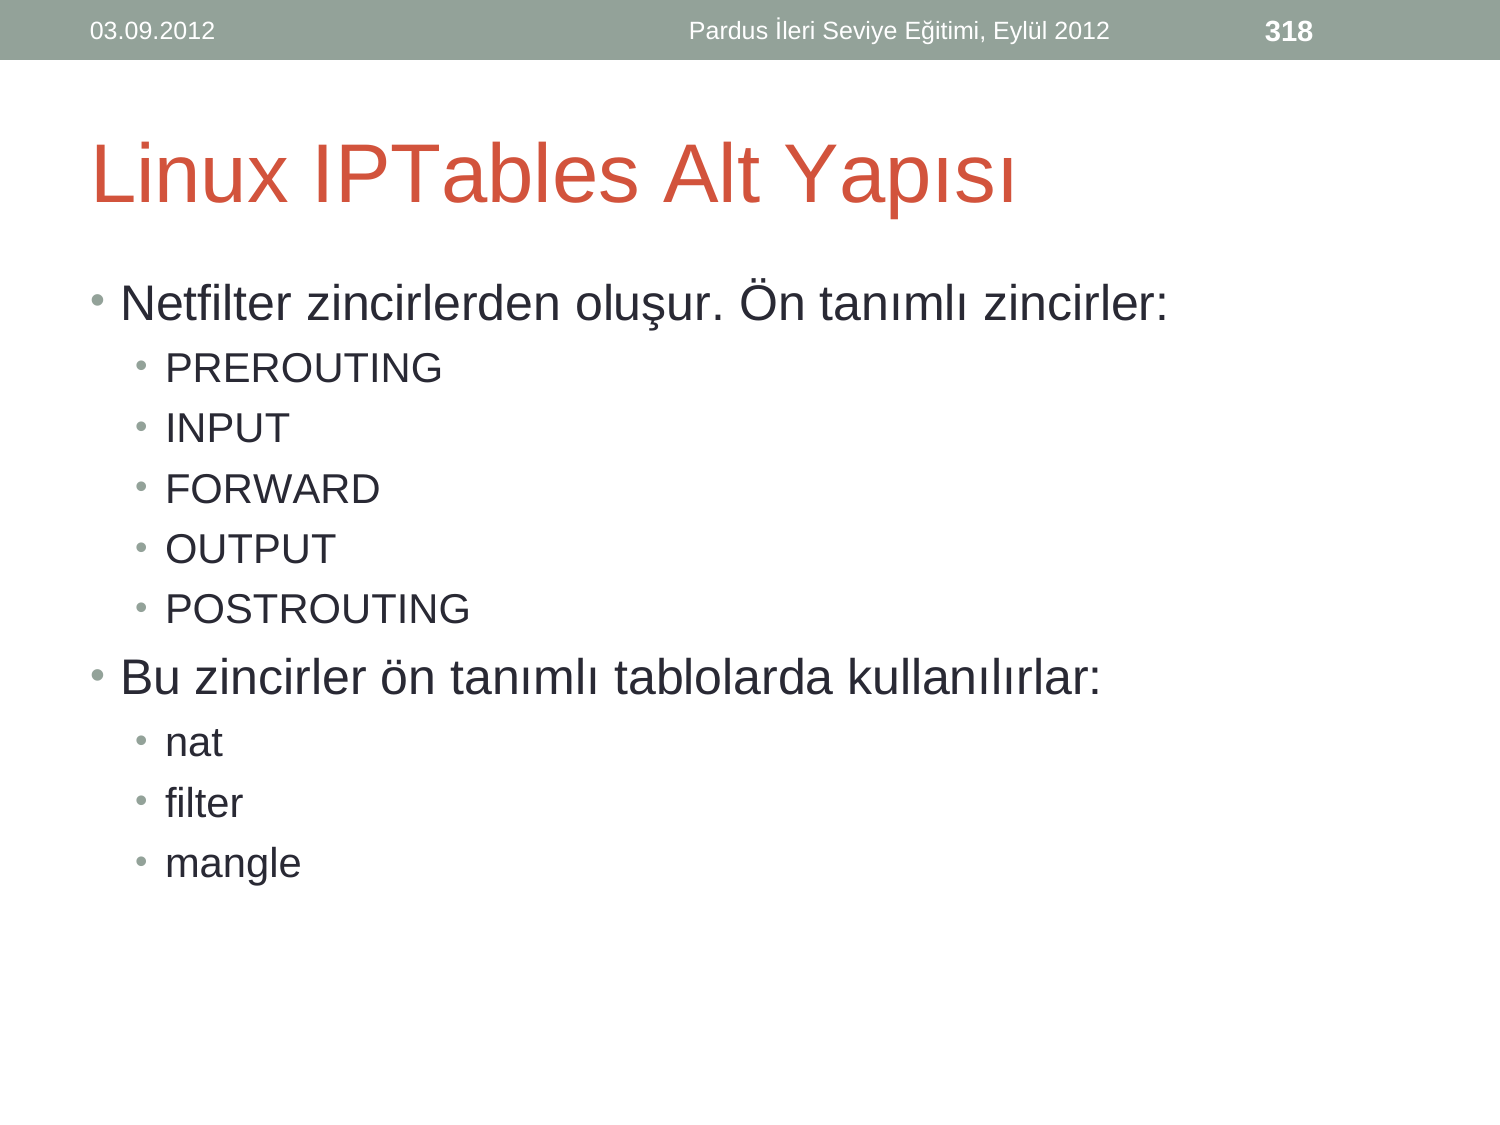

03.09.2012
Pardus İleri Seviye Eğitimi, Eylül 2012
# Linux IPTables Alt Yapısı
Netfilter zincirlerden oluşur. Ön tanımlı zincirler:
PREROUTING
INPUT
FORWARD
OUTPUT
POSTROUTING
Bu zincirler ön tanımlı tablolarda kullanılırlar:
nat
filter
mangle